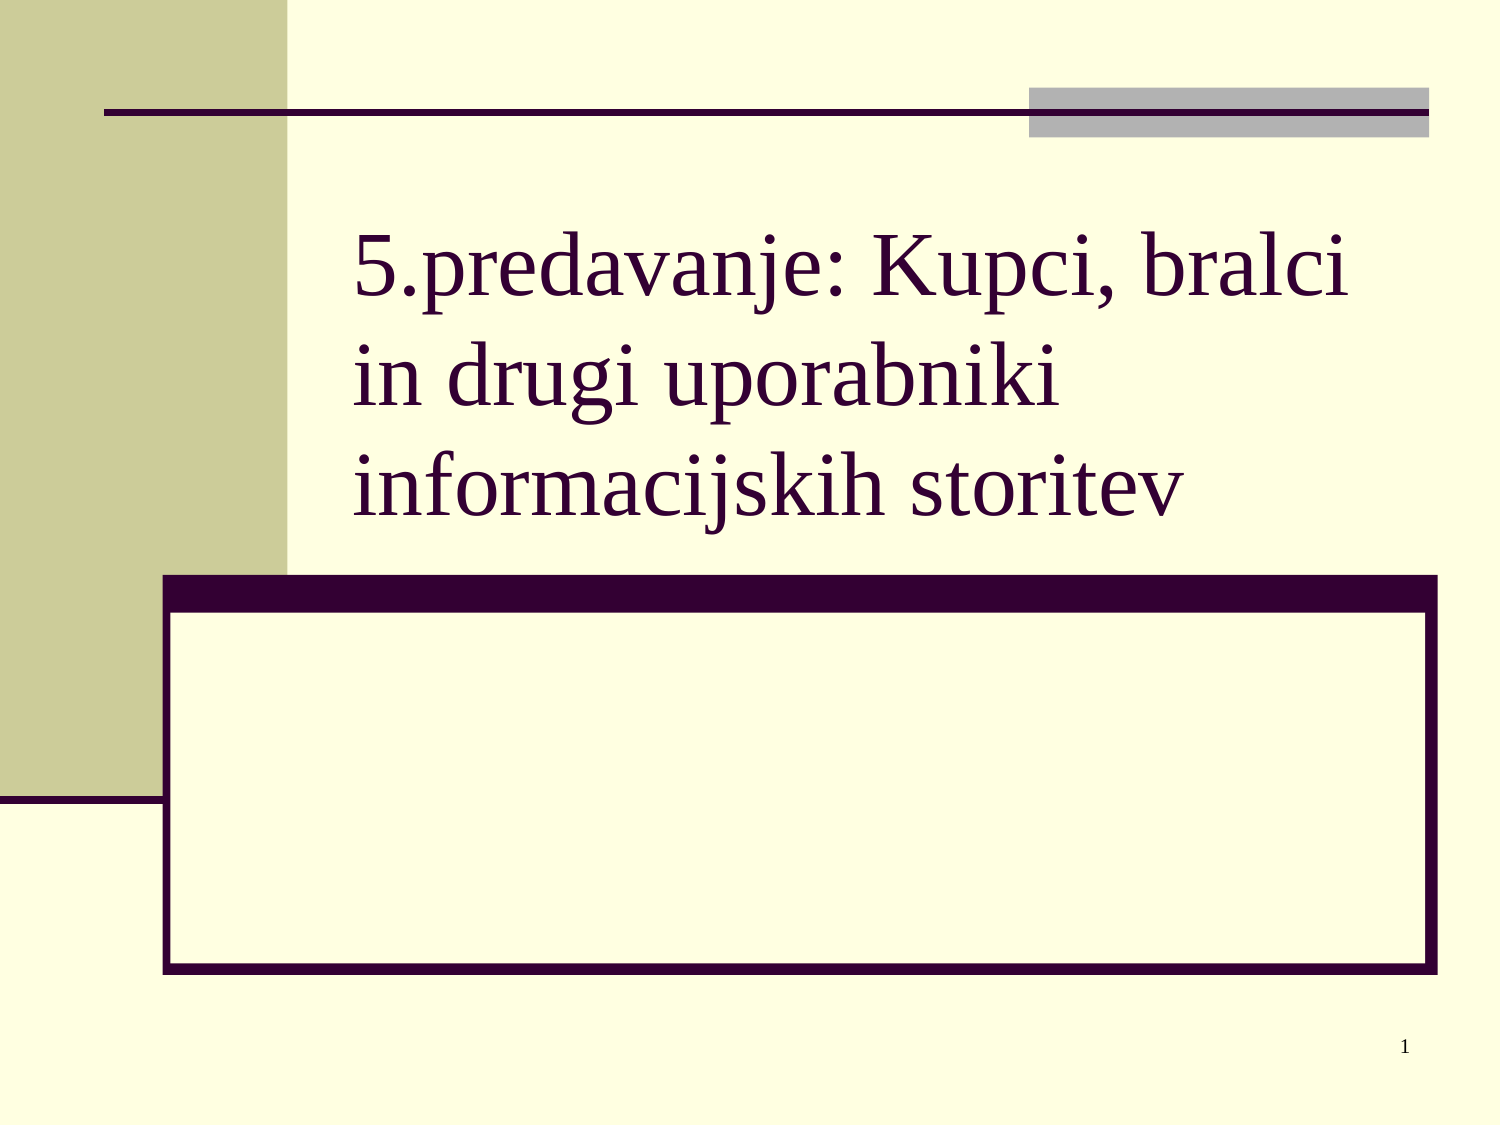

# 5.predavanje: Kupci, bralci in drugi uporabniki informacijskih storitev
1